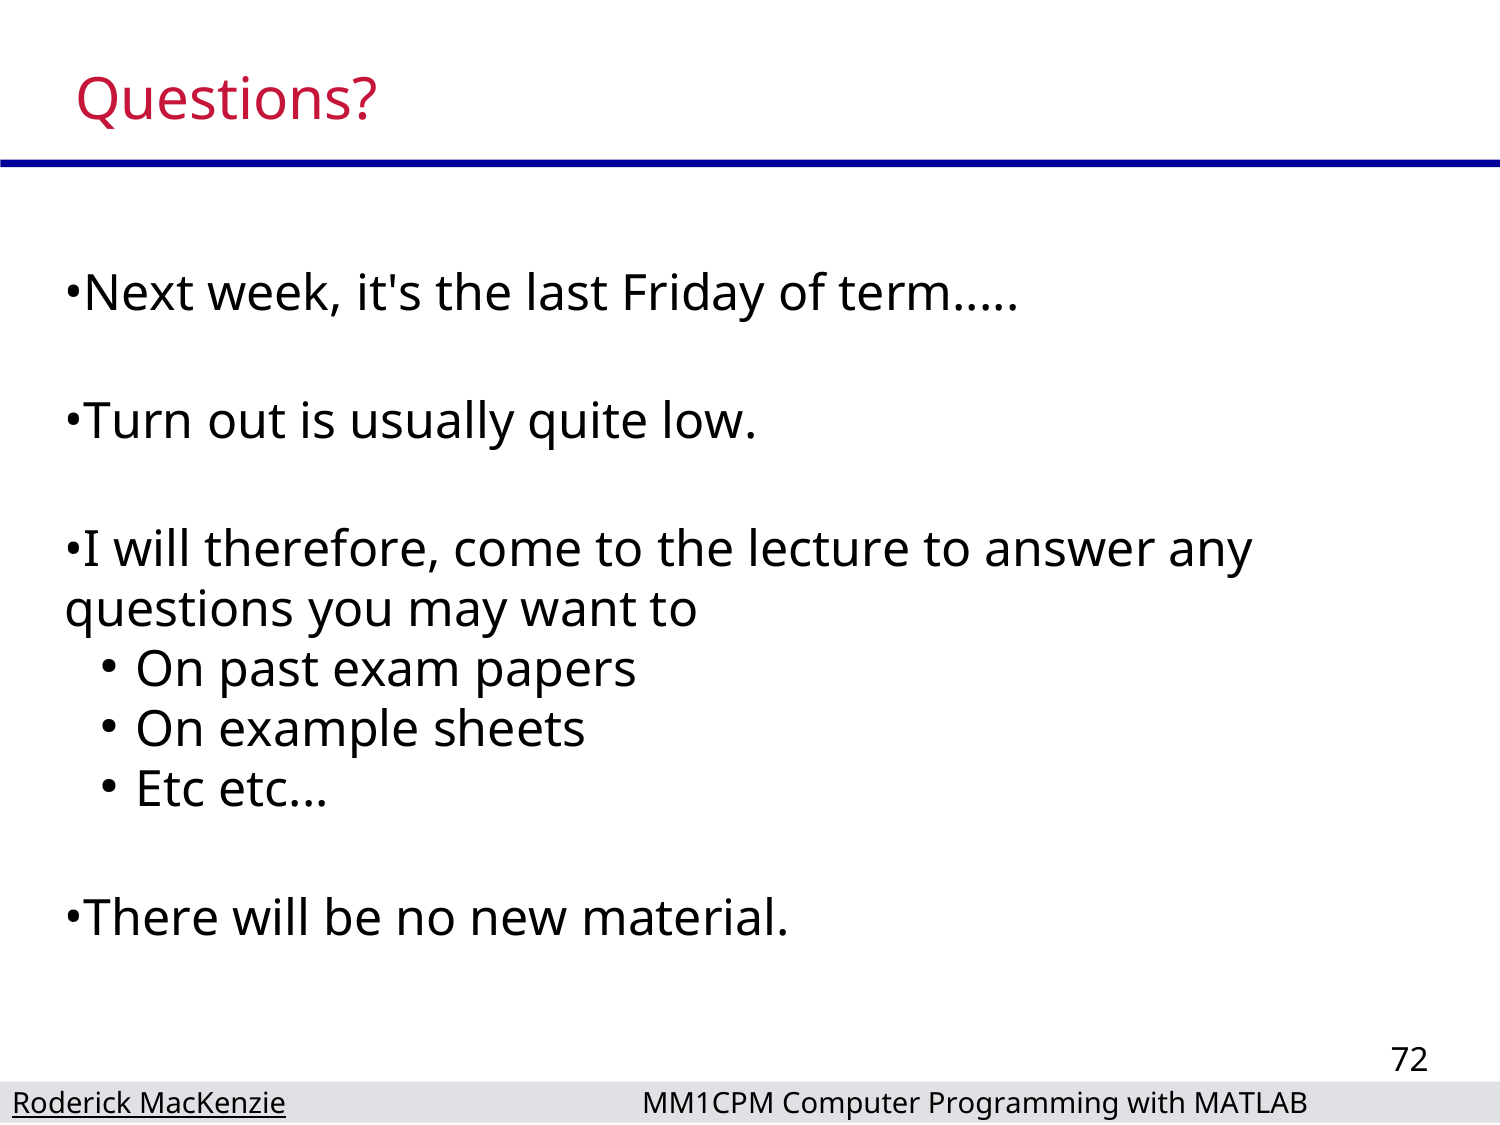

# Questions?
Next week, it's the last Friday of term.....
Turn out is usually quite low.
I will therefore, come to the lecture to answer any questions you may want to
On past exam papers
On example sheets
Etc etc...
There will be no new material.